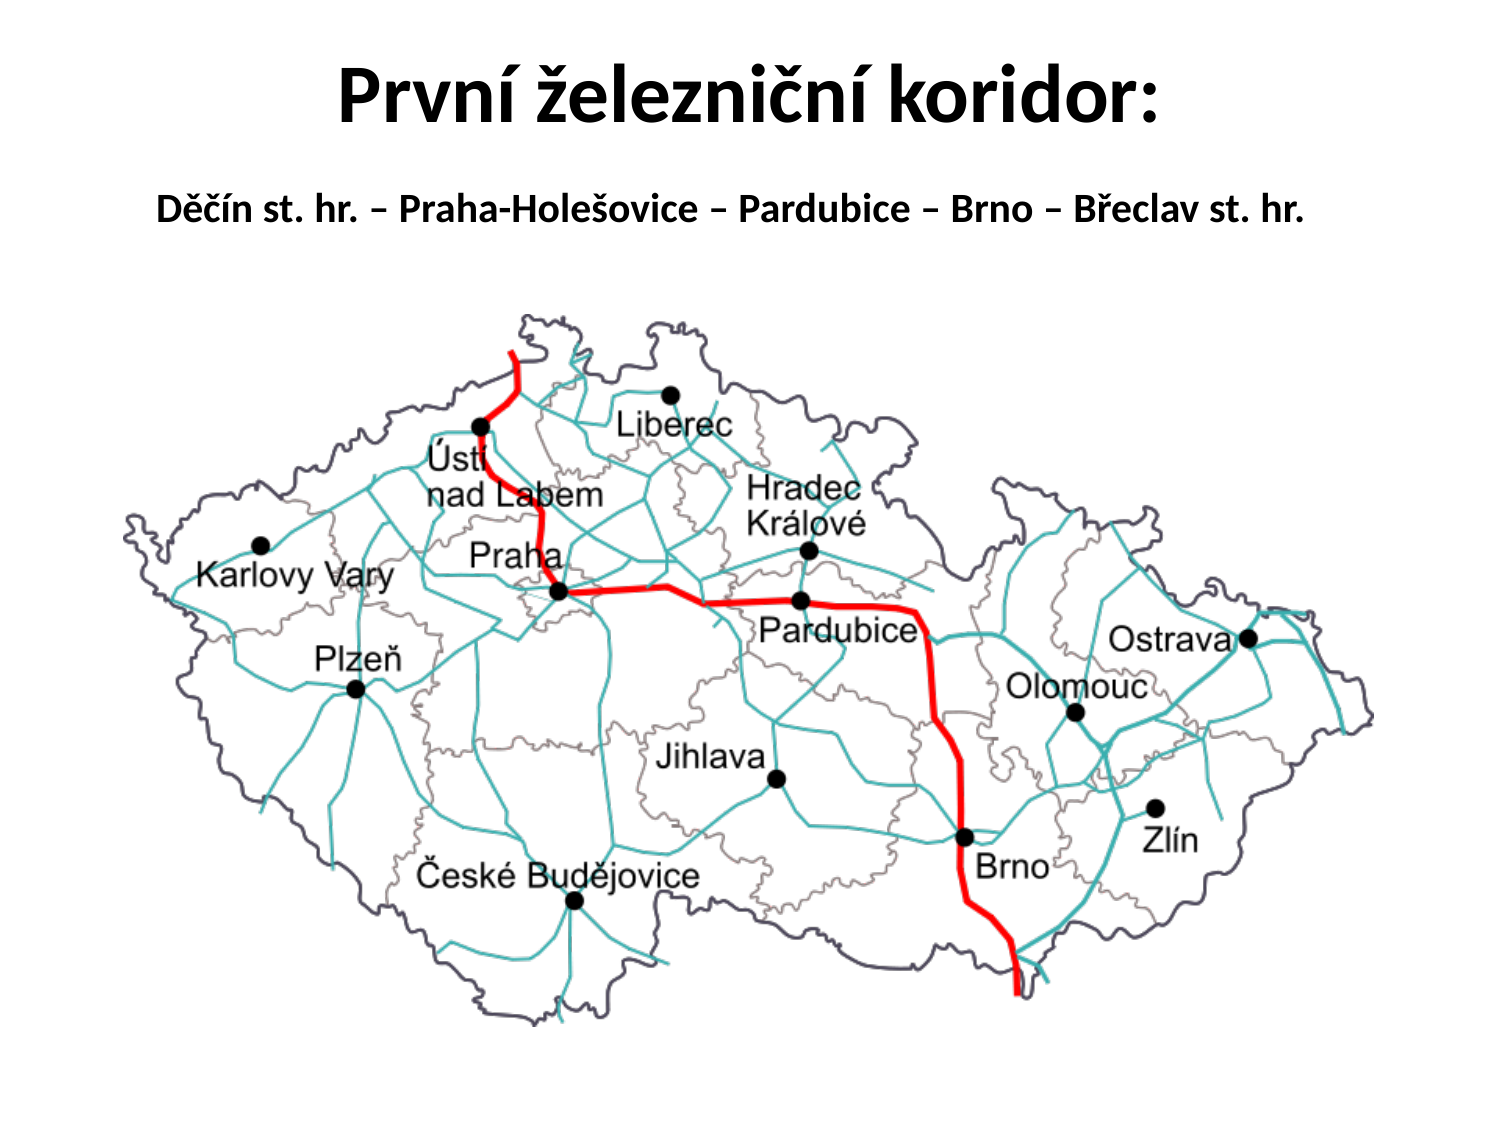

# První železniční koridor: Děčín st. hr. – Praha-Holešovice – Pardubice – Brno – Břeclav st. hr.